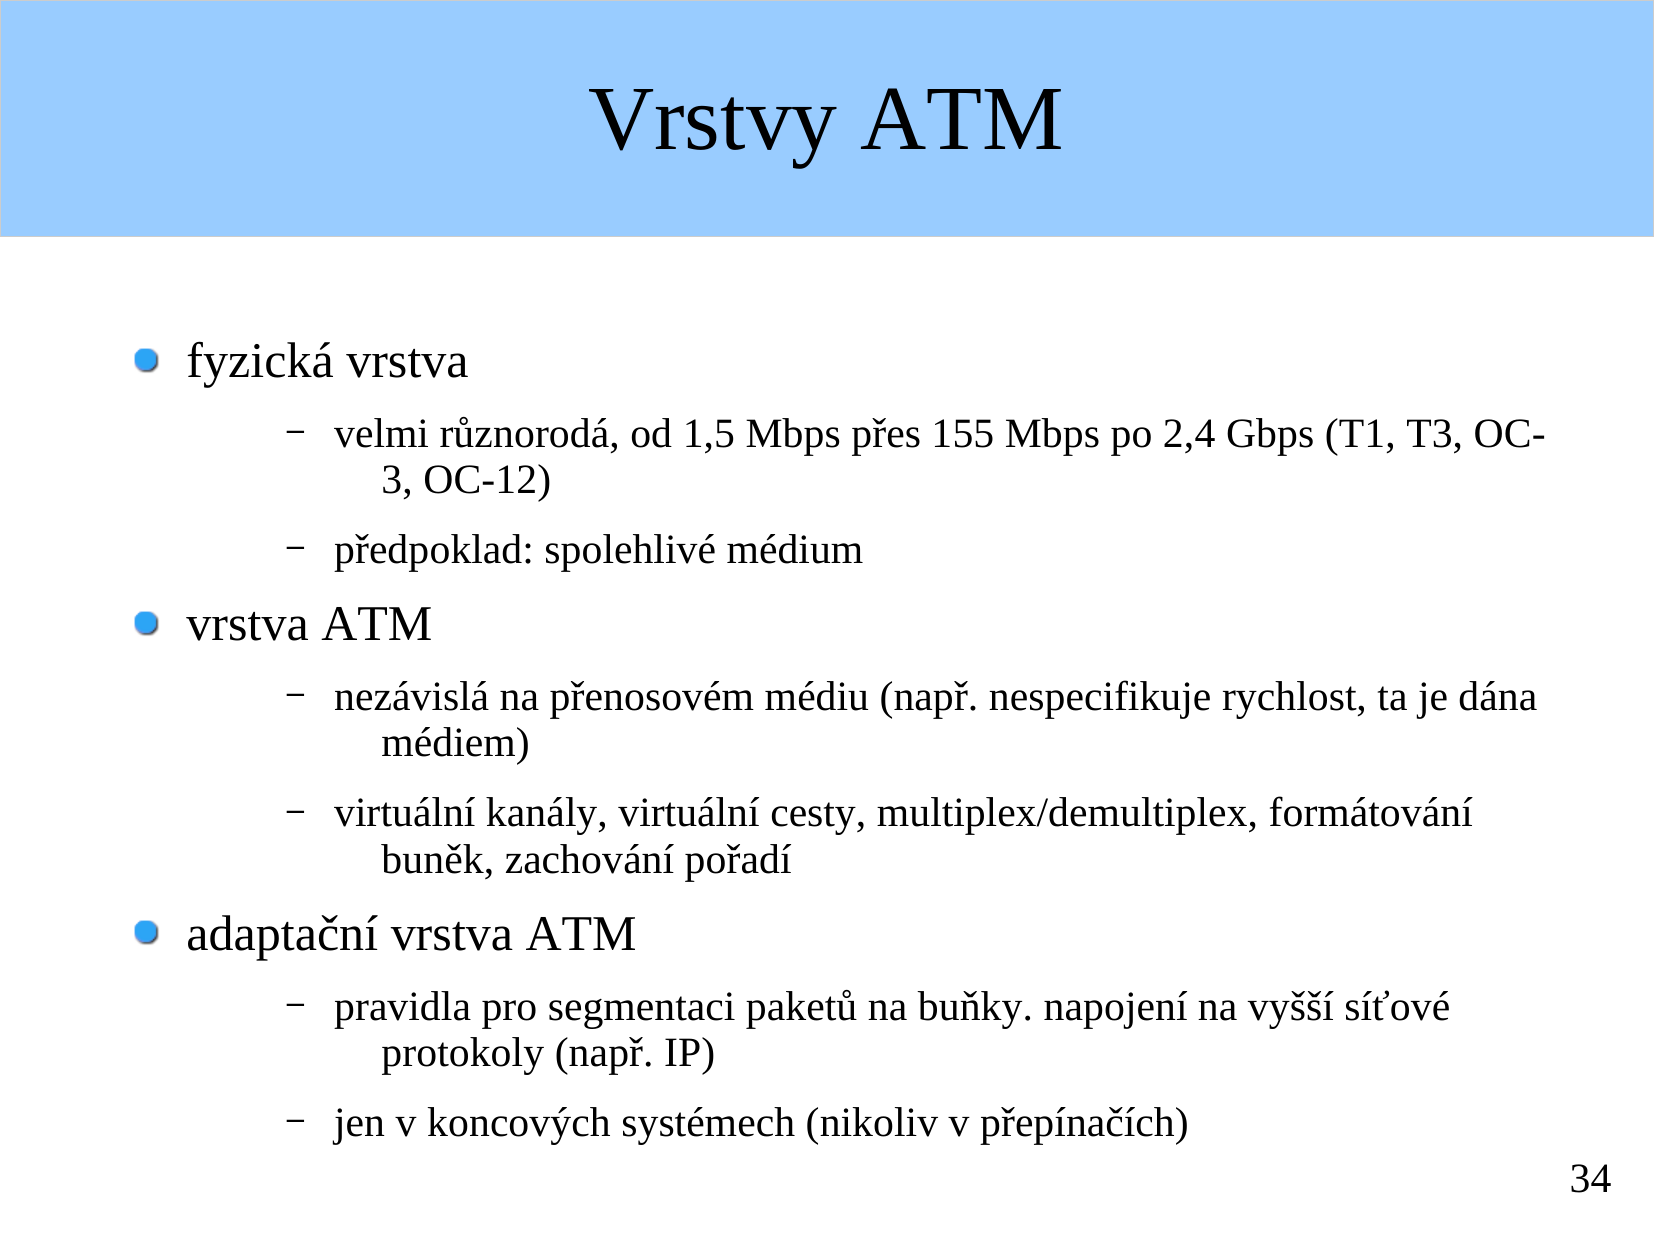

# Vrstvy ATM
fyzická vrstva
velmi různorodá, od 1,5 Mbps přes 155 Mbps po 2,4 Gbps (T1, T3, OC-3, OC-12)
předpoklad: spolehlivé médium
vrstva ATM
nezávislá na přenosovém médiu (např. nespecifikuje rychlost, ta je dána médiem)
virtuální kanály, virtuální cesty, multiplex/demultiplex, formátování buněk, zachování pořadí
adaptační vrstva ATM
pravidla pro segmentaci paketů na buňky. napojení na vyšší síťové protokoly (např. IP)
jen v koncových systémech (nikoliv v přepínačích)